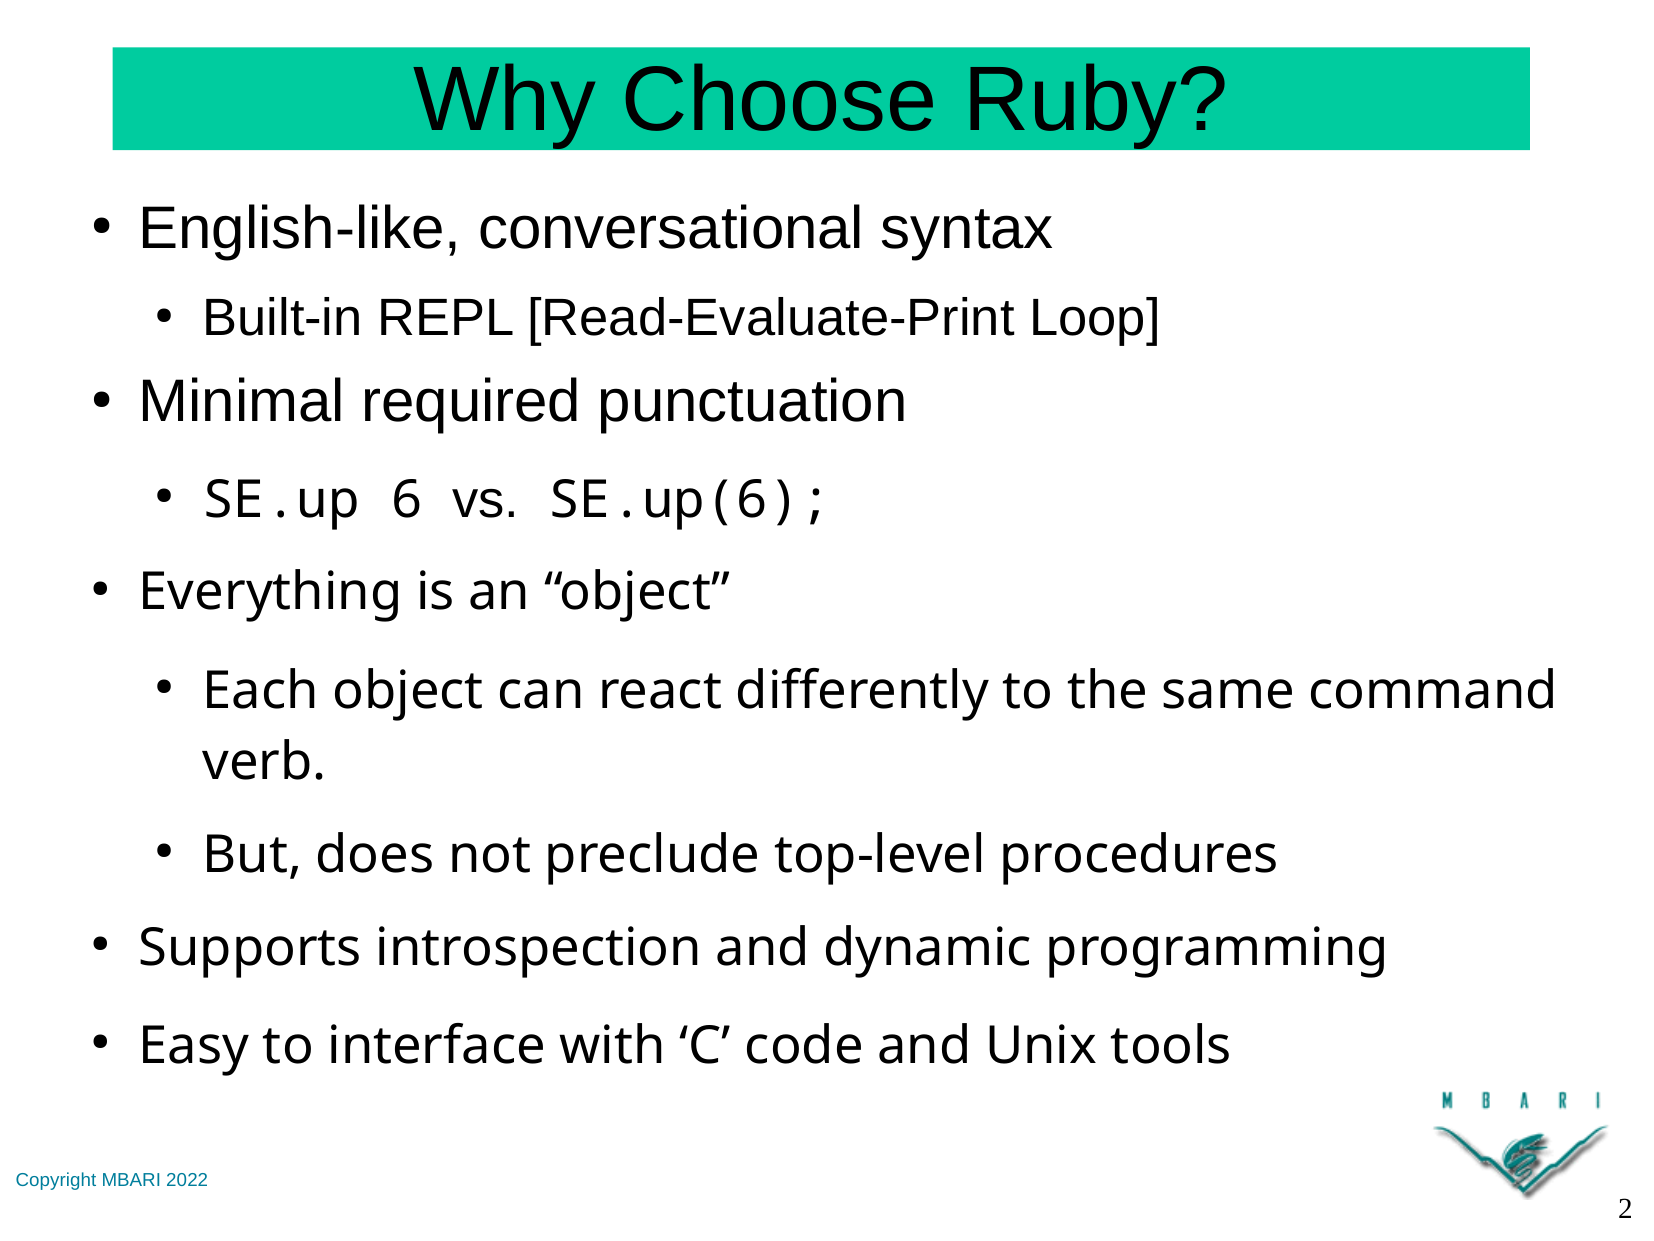

# Why Choose Ruby?
English-like, conversational syntax
Built-in REPL [Read-Evaluate-Print Loop]
Minimal required punctuation
SE.up 6 vs. SE.up(6);
Everything is an “object”
Each object can react differently to the same command verb.
But, does not preclude top-level procedures
Supports introspection and dynamic programming
Easy to interface with ‘C’ code and Unix tools